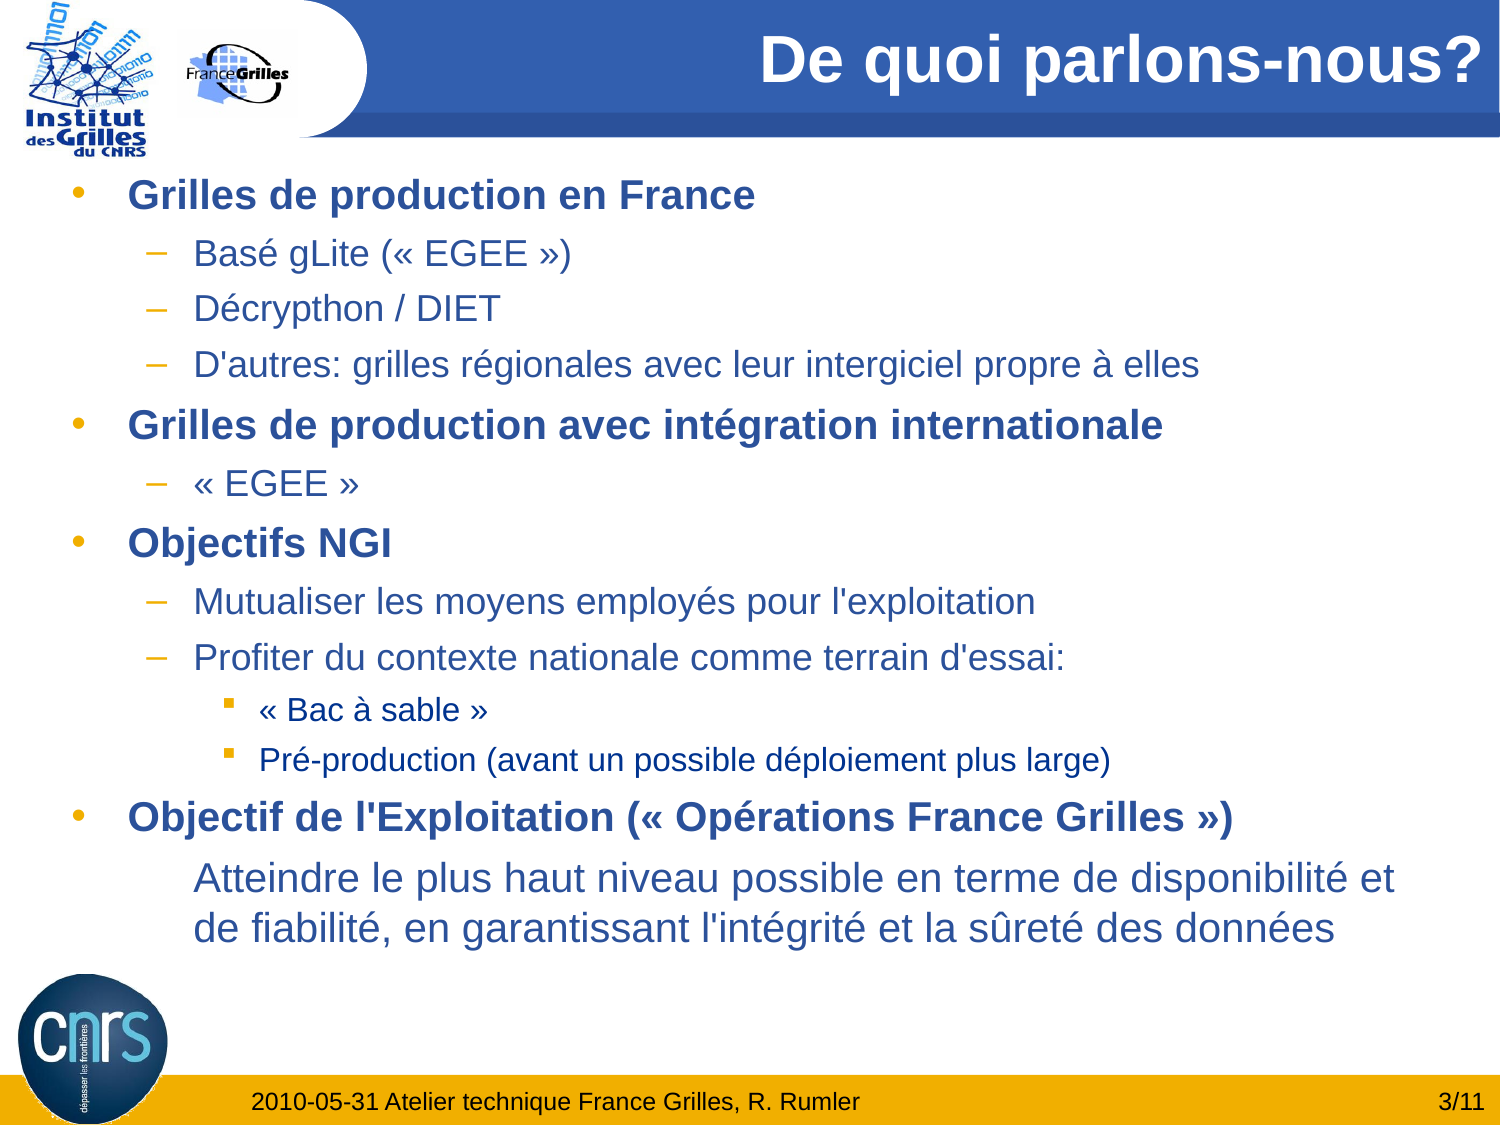

# De quoi parlons-nous?
Grilles de production en France
Basé gLite (« EGEE »)
Décrypthon / DIET
D'autres: grilles régionales avec leur intergiciel propre à elles
Grilles de production avec intégration internationale
« EGEE »
Objectifs NGI
Mutualiser les moyens employés pour l'exploitation
Profiter du contexte nationale comme terrain d'essai:
« Bac à sable »
Pré-production (avant un possible déploiement plus large)
Objectif de l'Exploitation (« Opérations France Grilles »)
Atteindre le plus haut niveau possible en terme de disponibilité et de fiabilité, en garantissant l'intégrité et la sûreté des données
2010-05-31 Atelier technique France Grilles, R. Rumler